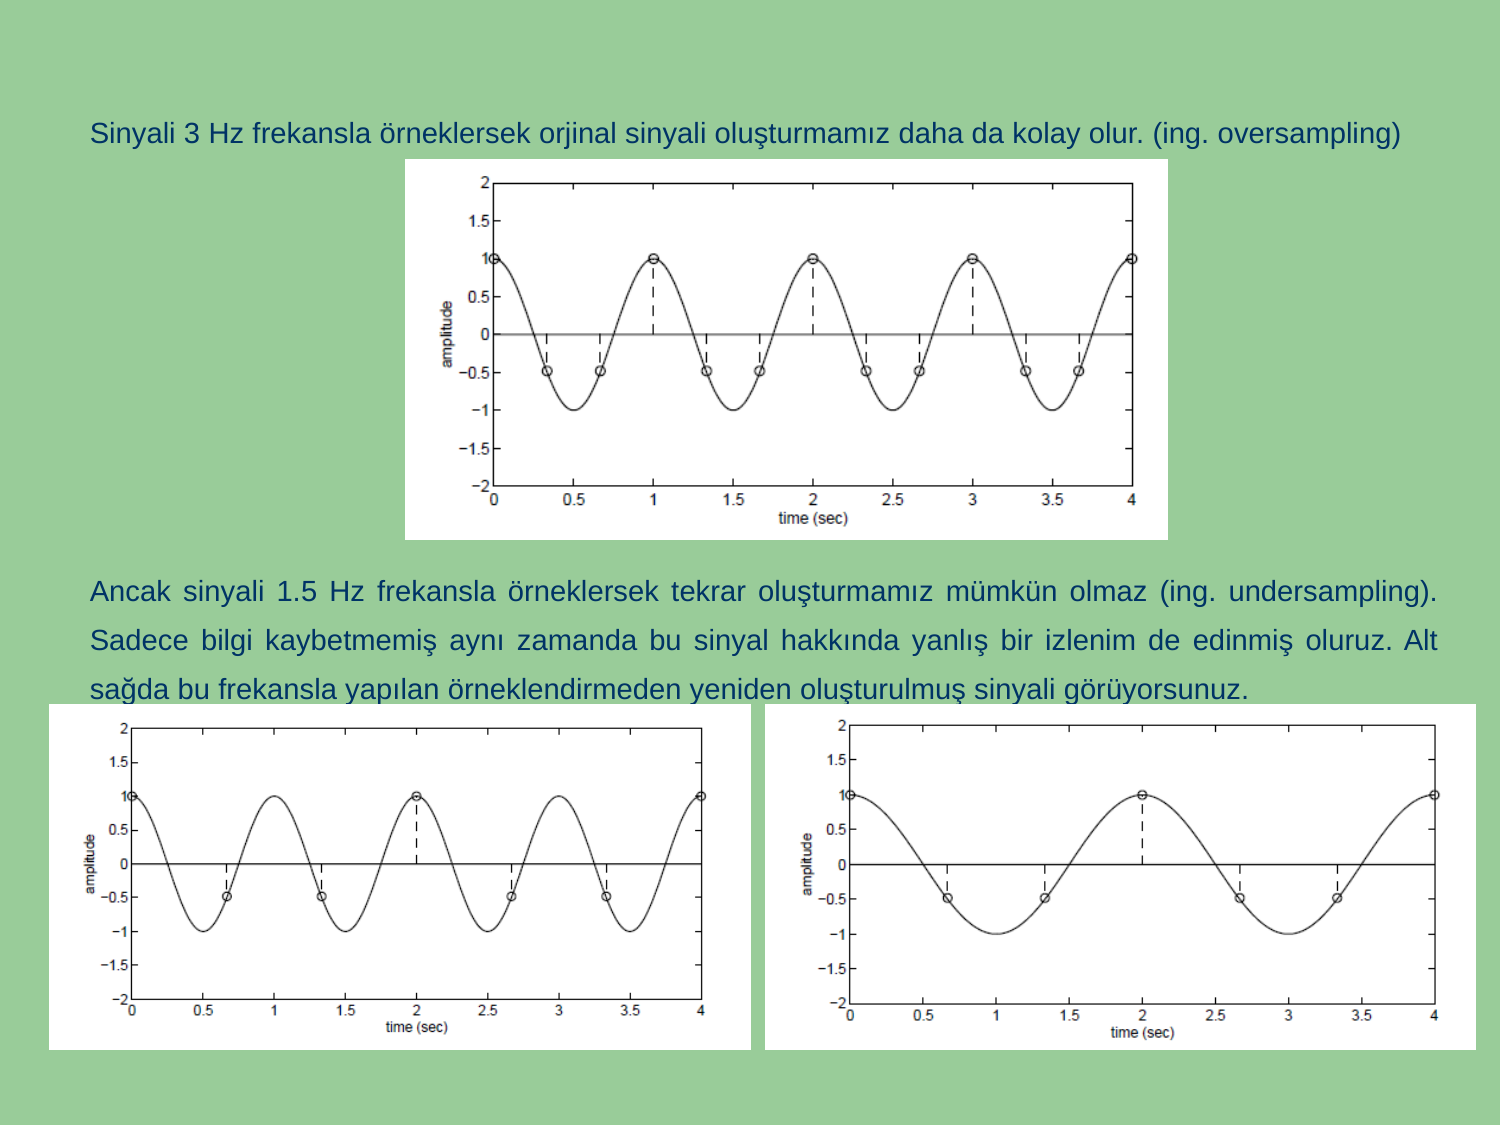

Sinyali 3 Hz frekansla örneklersek orjinal sinyali oluşturmamız daha da kolay olur. (ing. oversampling)
Ancak sinyali 1.5 Hz frekansla örneklersek tekrar oluşturmamız mümkün olmaz (ing. undersampling). Sadece bilgi kaybetmemiş aynı zamanda bu sinyal hakkında yanlış bir izlenim de edinmiş oluruz. Alt sağda bu frekansla yapılan örneklendirmeden yeniden oluşturulmuş sinyali görüyorsunuz.